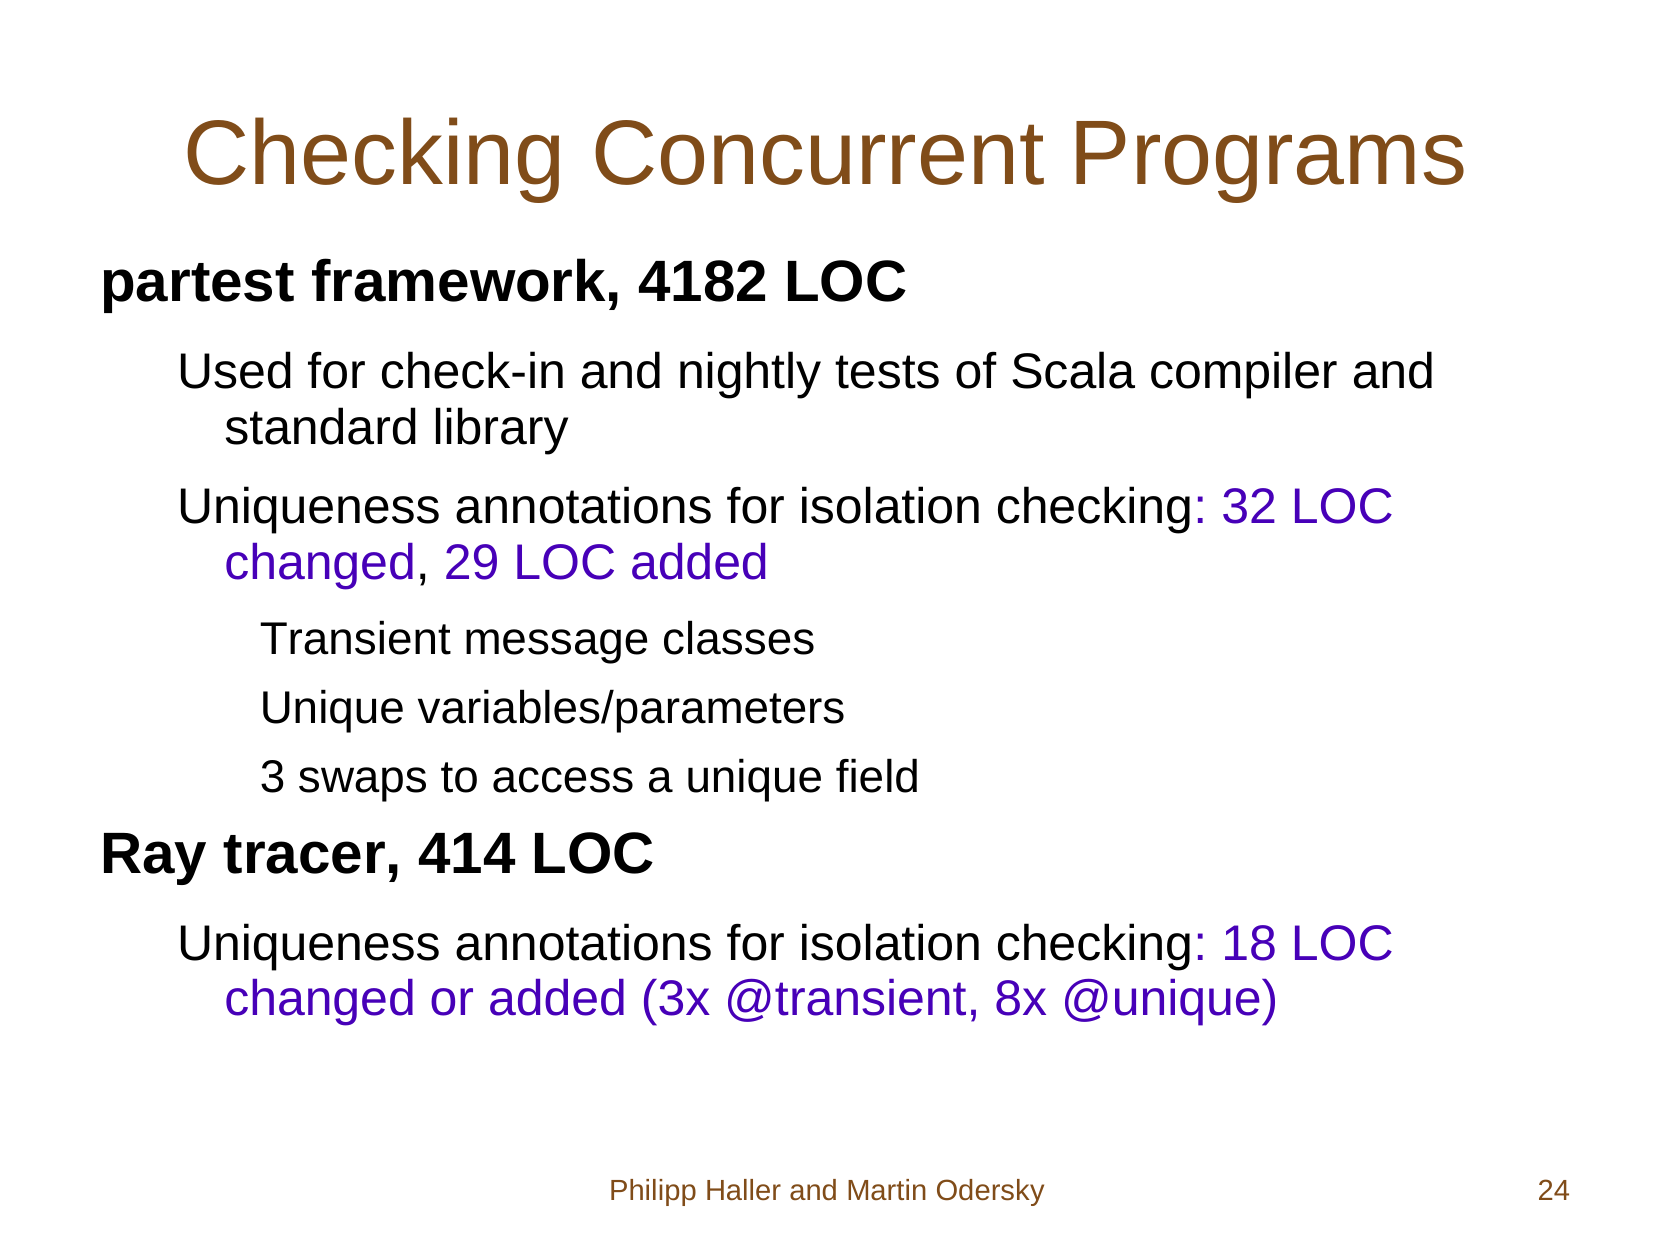

# Checking Concurrent Programs
partest framework, 4182 LOC
Used for check-in and nightly tests of Scala compiler and standard library
Uniqueness annotations for isolation checking: 32 LOC changed, 29 LOC added
Transient message classes
Unique variables/parameters
3 swaps to access a unique field
Ray tracer, 414 LOC
Uniqueness annotations for isolation checking: 18 LOC changed or added (3x @transient, 8x @unique)
Philipp Haller
24